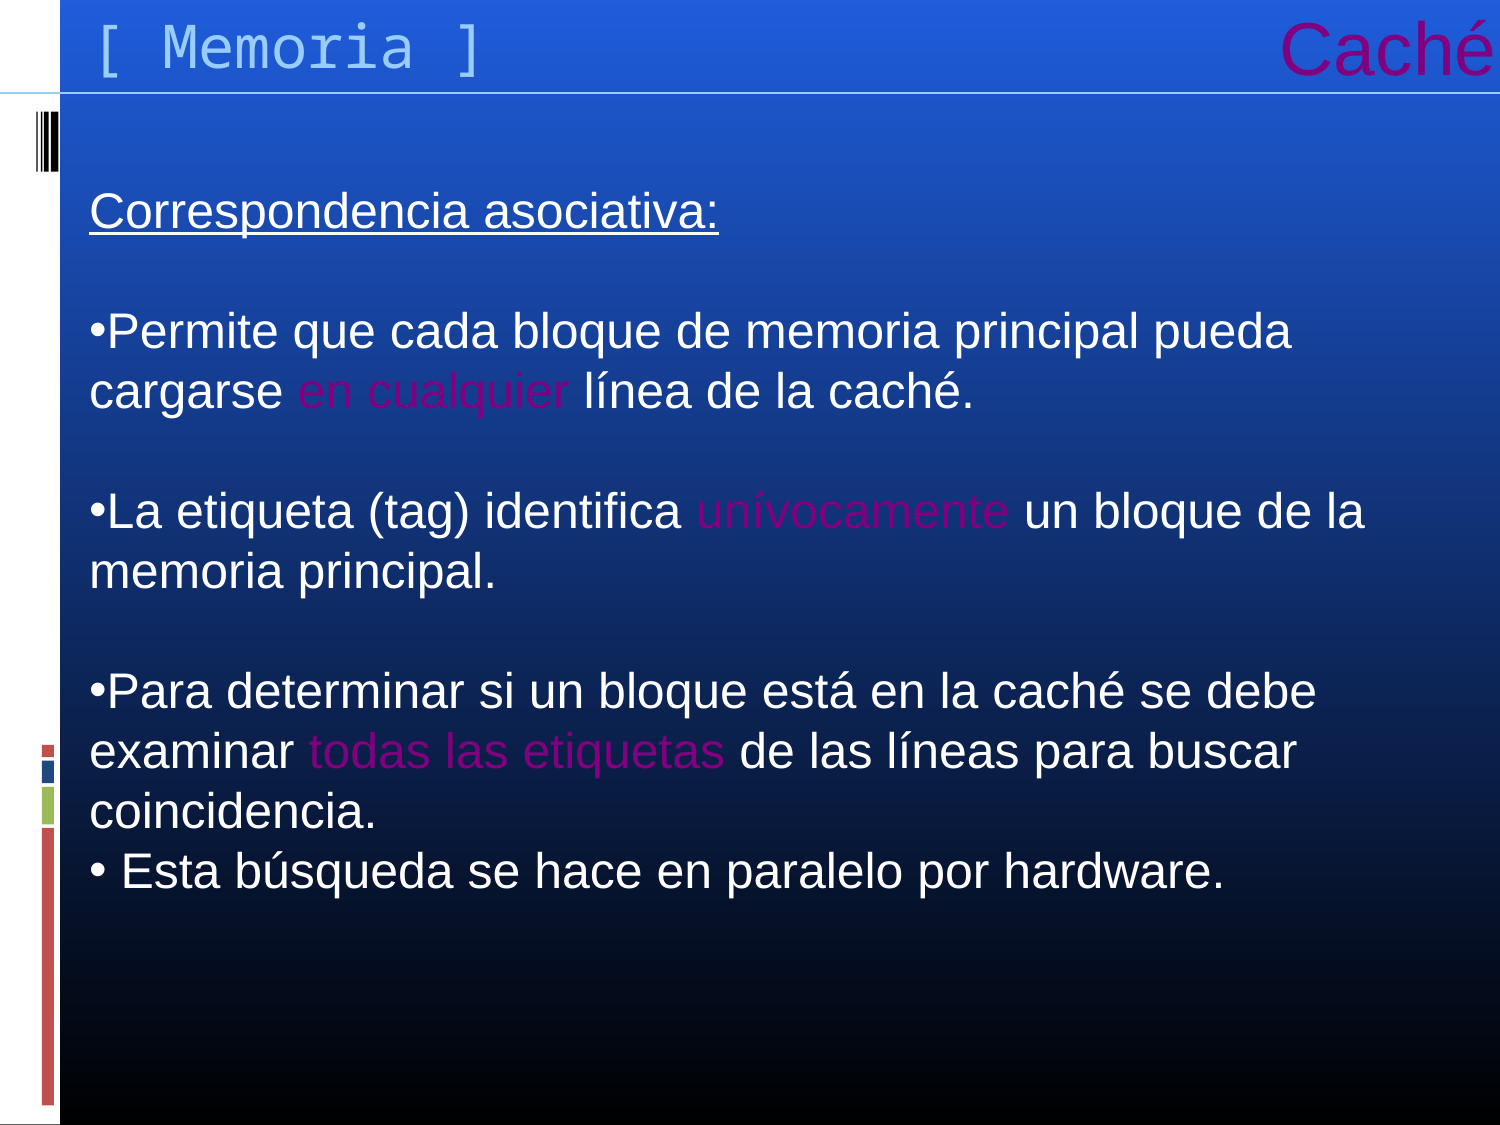

# [ Memoria ]
Caché
Correspondencia asociativa:
Permite que cada bloque de memoria principal pueda cargarse en cualquier línea de la caché.
La etiqueta (tag) identifica unívocamente un bloque de la memoria principal.
Para determinar si un bloque está en la caché se debe examinar todas las etiquetas de las líneas para buscar coincidencia.
 Esta búsqueda se hace en paralelo por hardware.